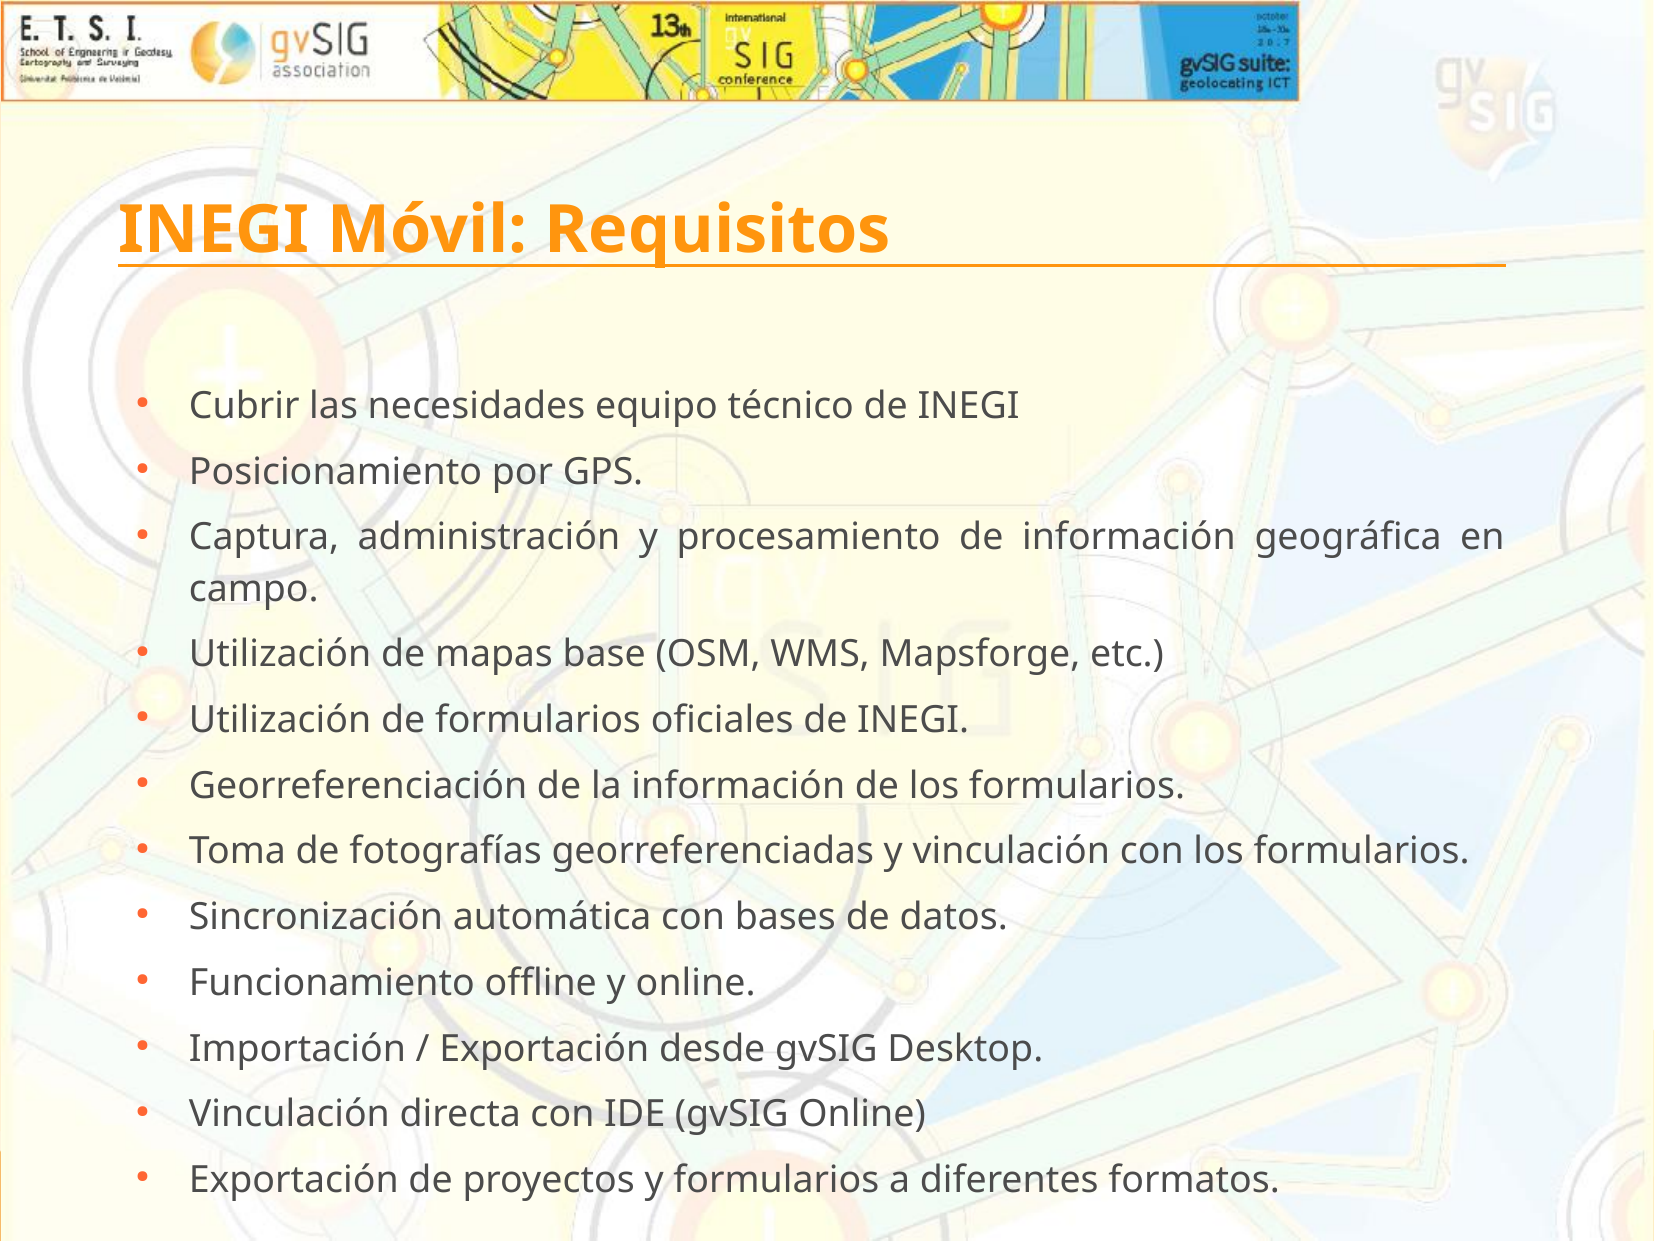

# INEGI Móvil: Requisitos
Cubrir las necesidades equipo técnico de INEGI
Posicionamiento por GPS.
Captura, administración y procesamiento de información geográfica en campo.
Utilización de mapas base (OSM, WMS, Mapsforge, etc.)
Utilización de formularios oficiales de INEGI.
Georreferenciación de la información de los formularios.
Toma de fotografías georreferenciadas y vinculación con los formularios.
Sincronización automática con bases de datos.
Funcionamiento offline y online.
Importación / Exportación desde gvSIG Desktop.
Vinculación directa con IDE (gvSIG Online)
Exportación de proyectos y formularios a diferentes formatos.